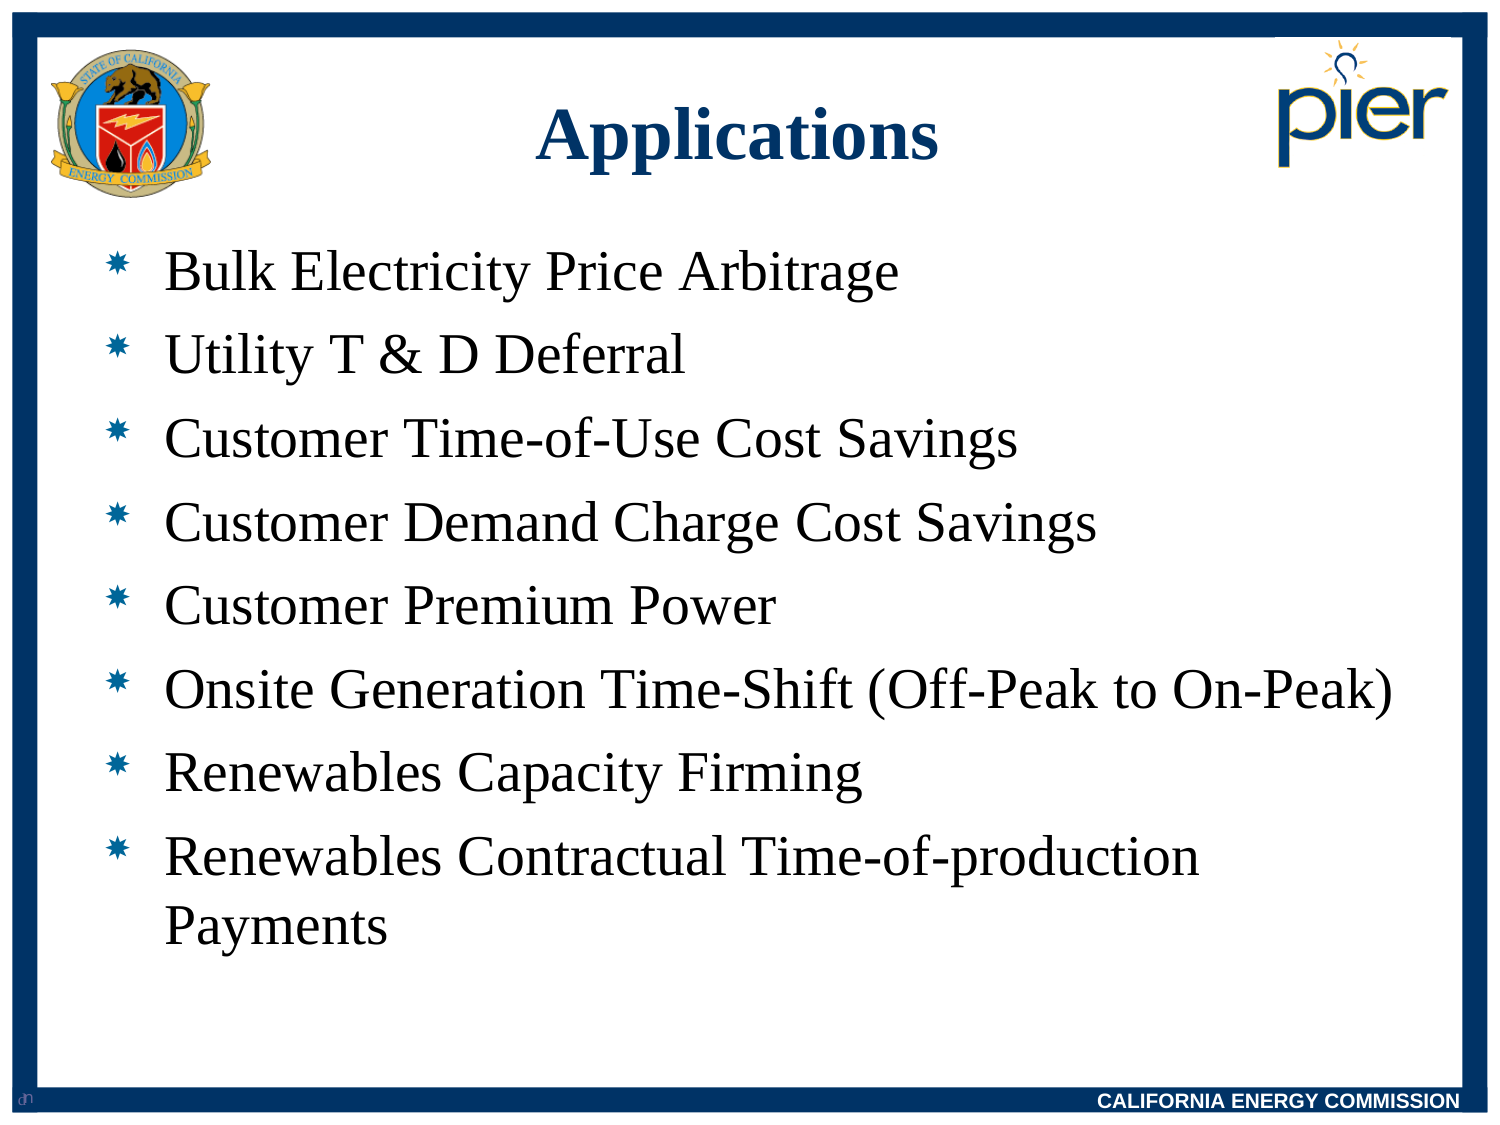

# Applications
Bulk Electricity Price Arbitrage
Utility T & D Deferral
Customer Time-of-Use Cost Savings
Customer Demand Charge Cost Savings
Customer Premium Power
Onsite Generation Time-Shift (Off-Peak to On-Peak)
Renewables Capacity Firming
Renewables Contractual Time-of-production Payments